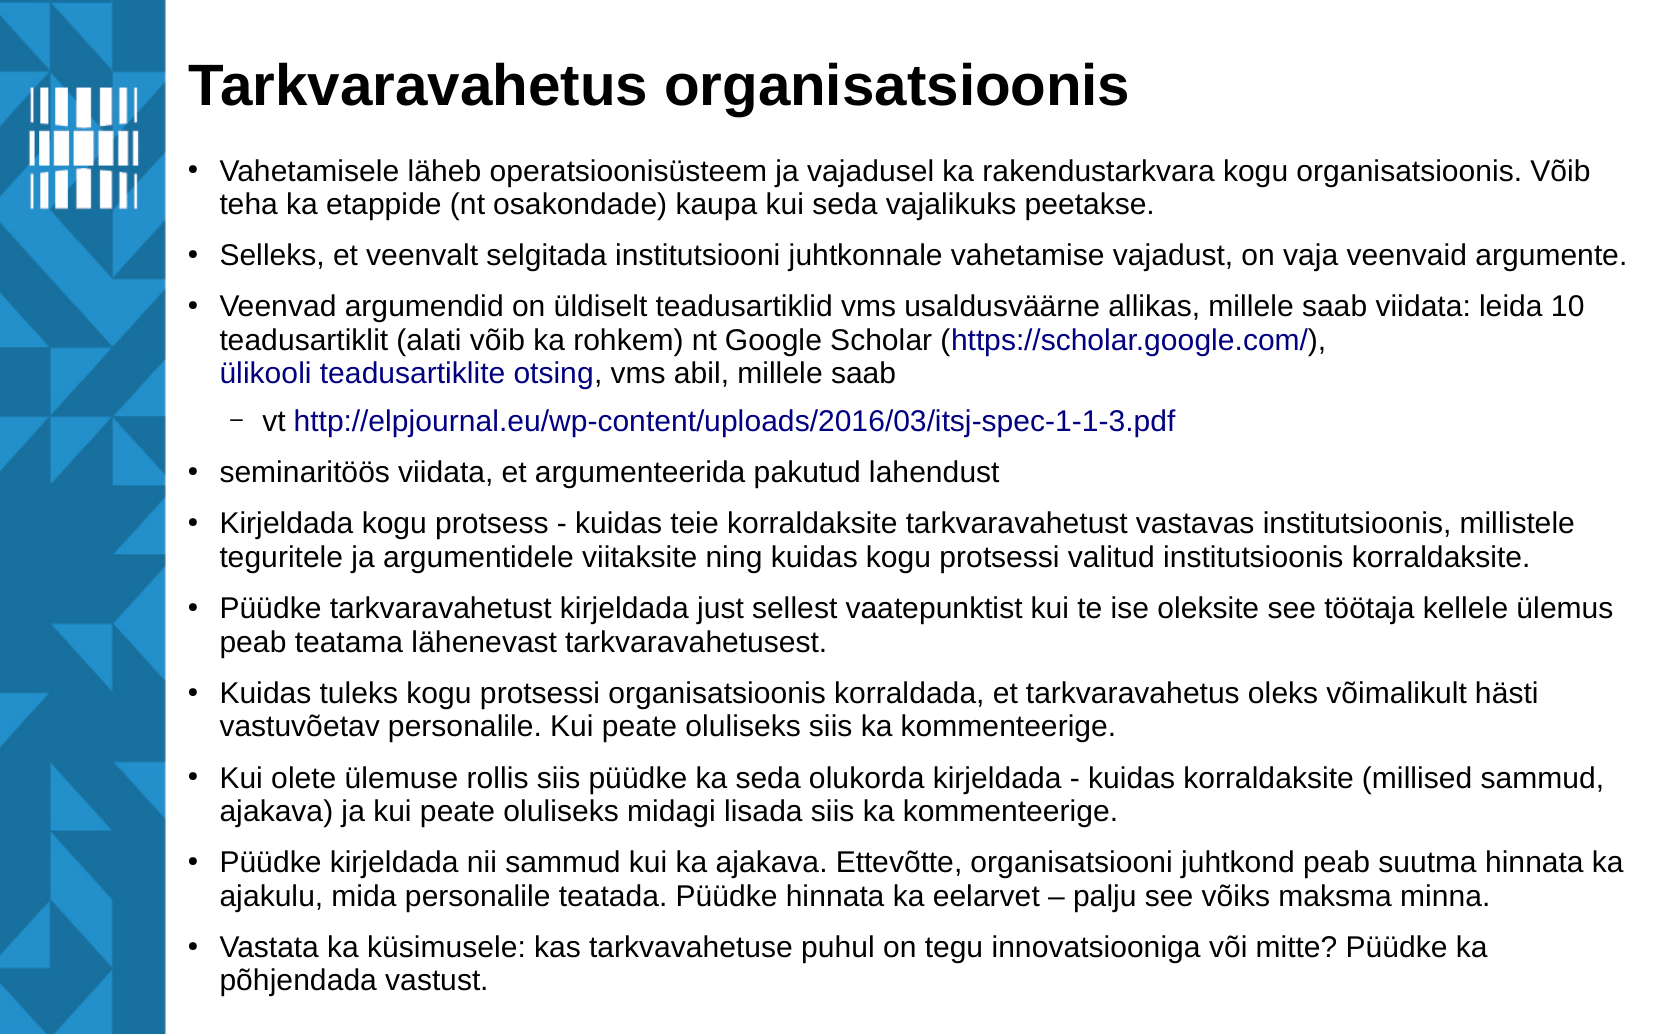

# Tarkvaravahetus organisatsioonis
Vahetamisele läheb operatsioonisüsteem ja vajadusel ka rakendustarkvara kogu organisatsioonis. Võib teha ka etappide (nt osakondade) kaupa kui seda vajalikuks peetakse.
Selleks, et veenvalt selgitada institutsiooni juhtkonnale vahetamise vajadust, on vaja veenvaid argumente.
Veenvad argumendid on üldiselt teadusartiklid vms usaldusväärne allikas, millele saab viidata: leida 10 teadusartiklit (alati võib ka rohkem) nt Google Scholar (https://scholar.google.com/), ülikooli teadusartiklite otsing, vms abil, millele saab
vt http://elpjournal.eu/wp-content/uploads/2016/03/itsj-spec-1-1-3.pdf
seminaritöös viidata, et argumenteerida pakutud lahendust
Kirjeldada kogu protsess - kuidas teie korraldaksite tarkvaravahetust vastavas institutsioonis, millistele teguritele ja argumentidele viitaksite ning kuidas kogu protsessi valitud institutsioonis korraldaksite.
Püüdke tarkvaravahetust kirjeldada just sellest vaatepunktist kui te ise oleksite see töötaja kellele ülemus peab teatama lähenevast tarkvaravahetusest.
Kuidas tuleks kogu protsessi organisatsioonis korraldada, et tarkvaravahetus oleks võimalikult hästi vastuvõetav personalile. Kui peate oluliseks siis ka kommenteerige.
Kui olete ülemuse rollis siis püüdke ka seda olukorda kirjeldada - kuidas korraldaksite (millised sammud, ajakava) ja kui peate oluliseks midagi lisada siis ka kommenteerige.
Püüdke kirjeldada nii sammud kui ka ajakava. Ettevõtte, organisatsiooni juhtkond peab suutma hinnata ka ajakulu, mida personalile teatada. Püüdke hinnata ka eelarvet – palju see võiks maksma minna.
Vastata ka küsimusele: kas tarkvavahetuse puhul on tegu innovatsiooniga või mitte? Püüdke ka põhjendada vastust.